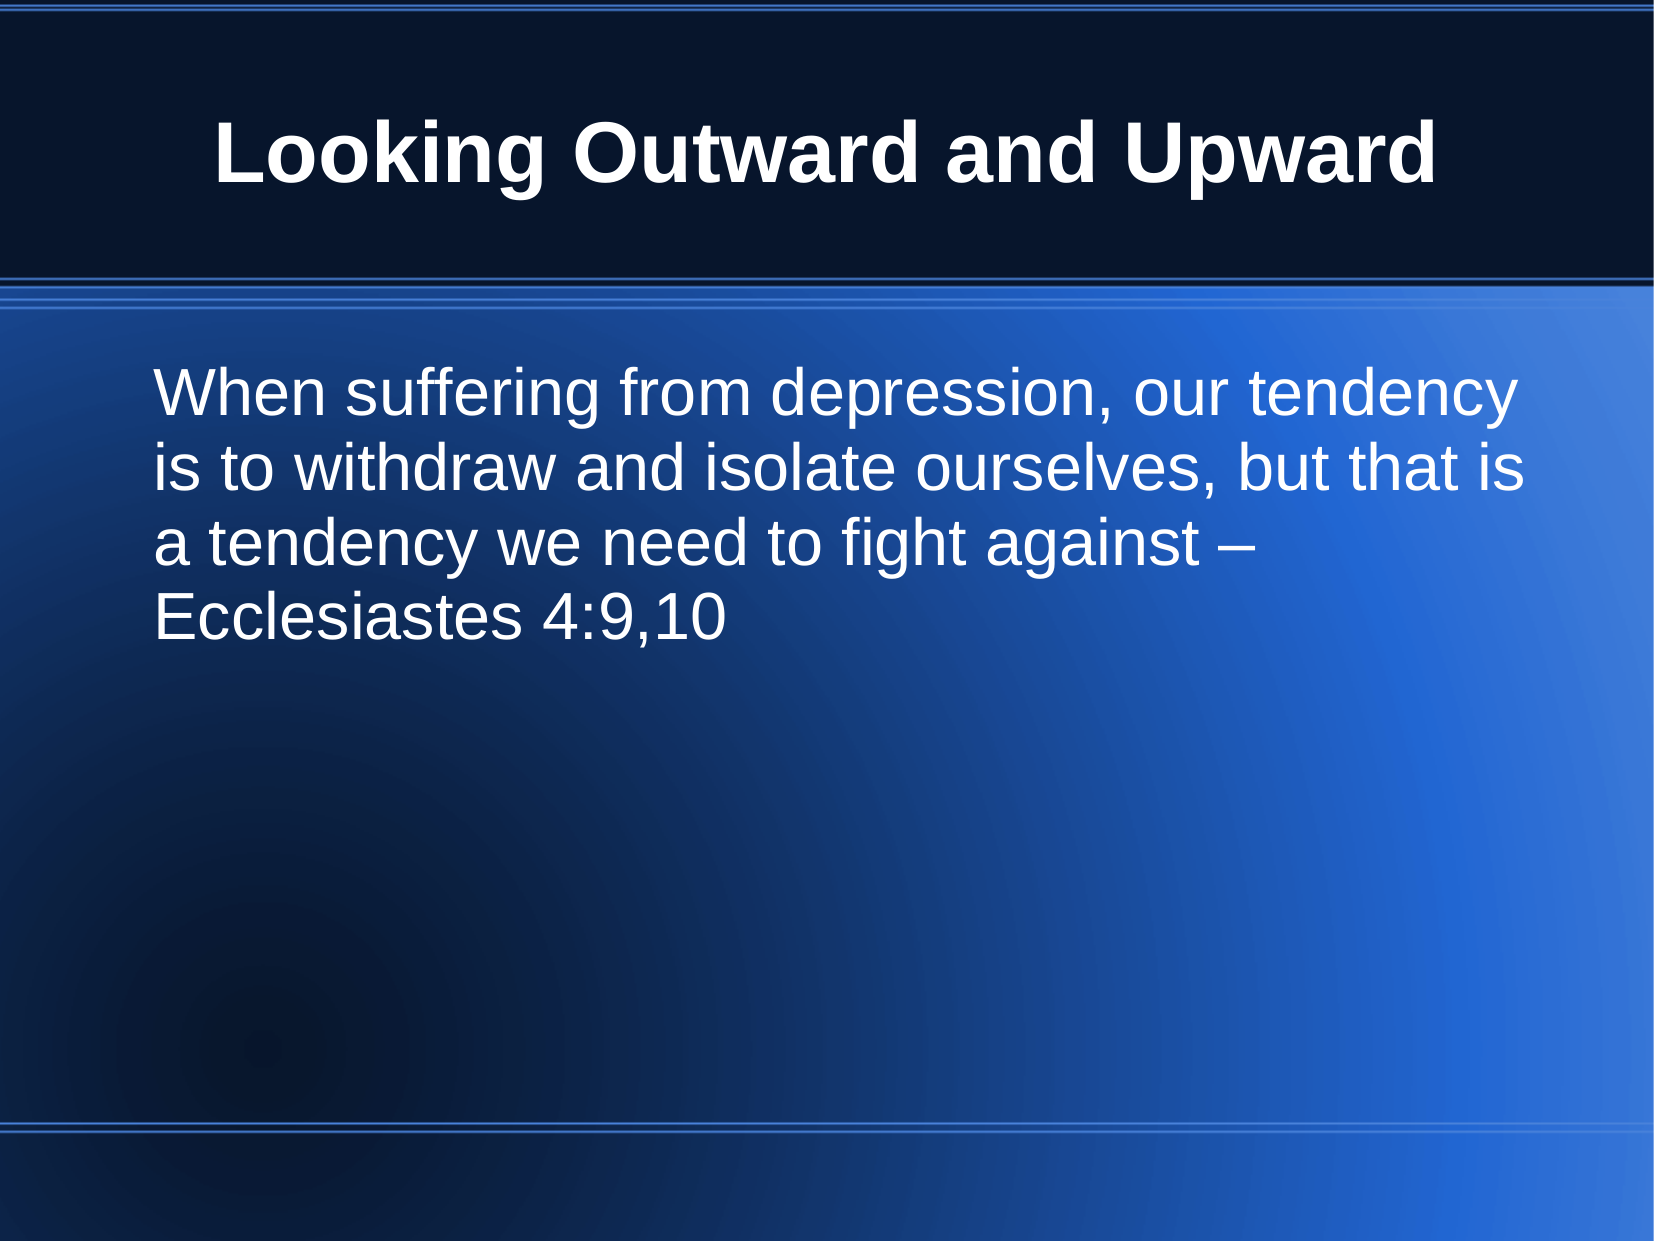

# Looking Outward and Upward
When suffering from depression, our tendency is to withdraw and isolate ourselves, but that is a tendency we need to fight against – Ecclesiastes 4:9,10